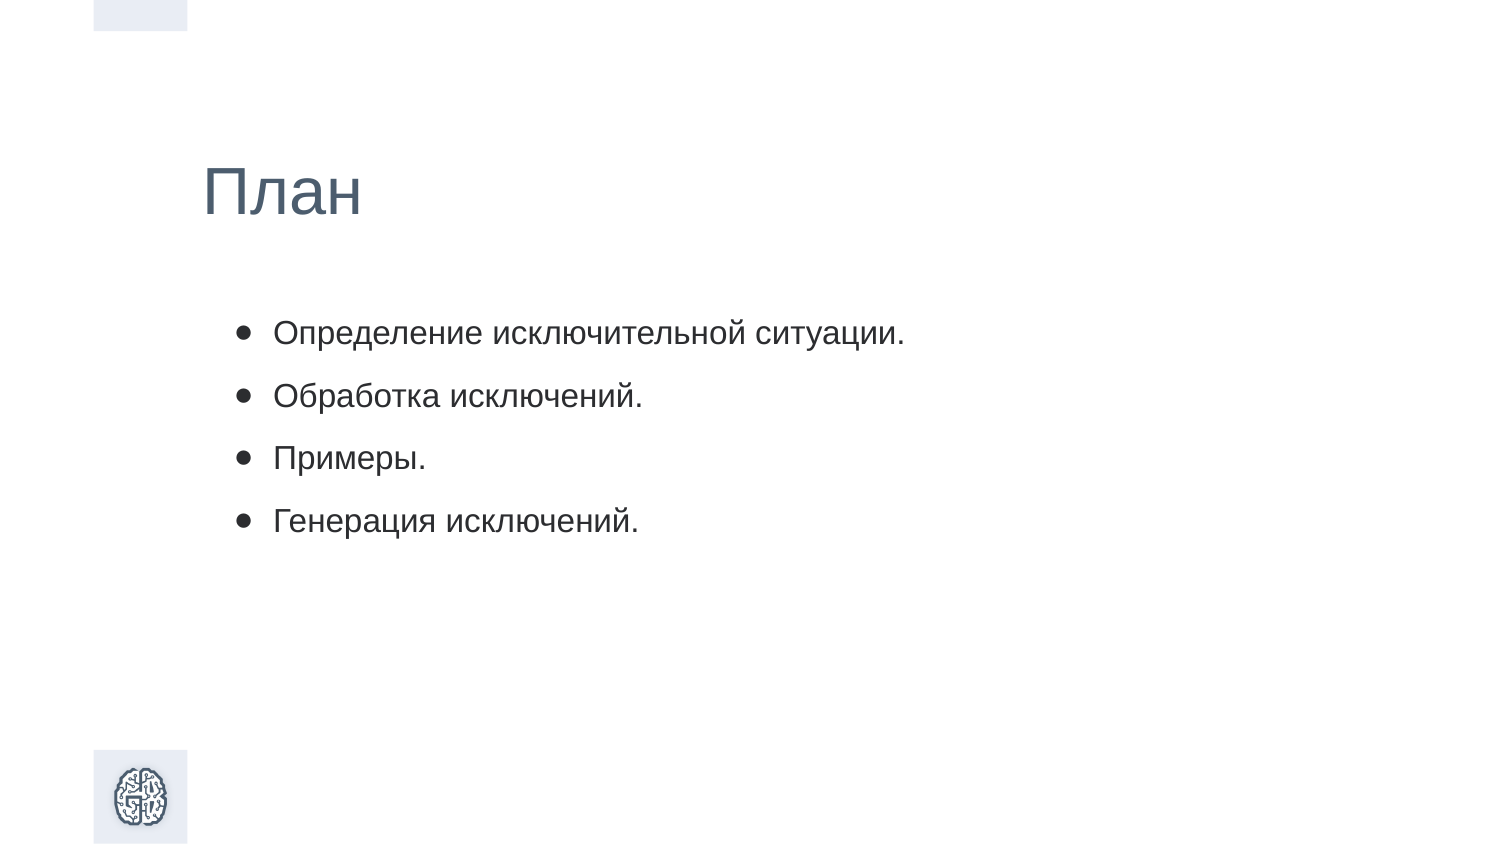

План
Определение исключительной ситуации.
Обработка исключений.
Примеры.
Генерация исключений.